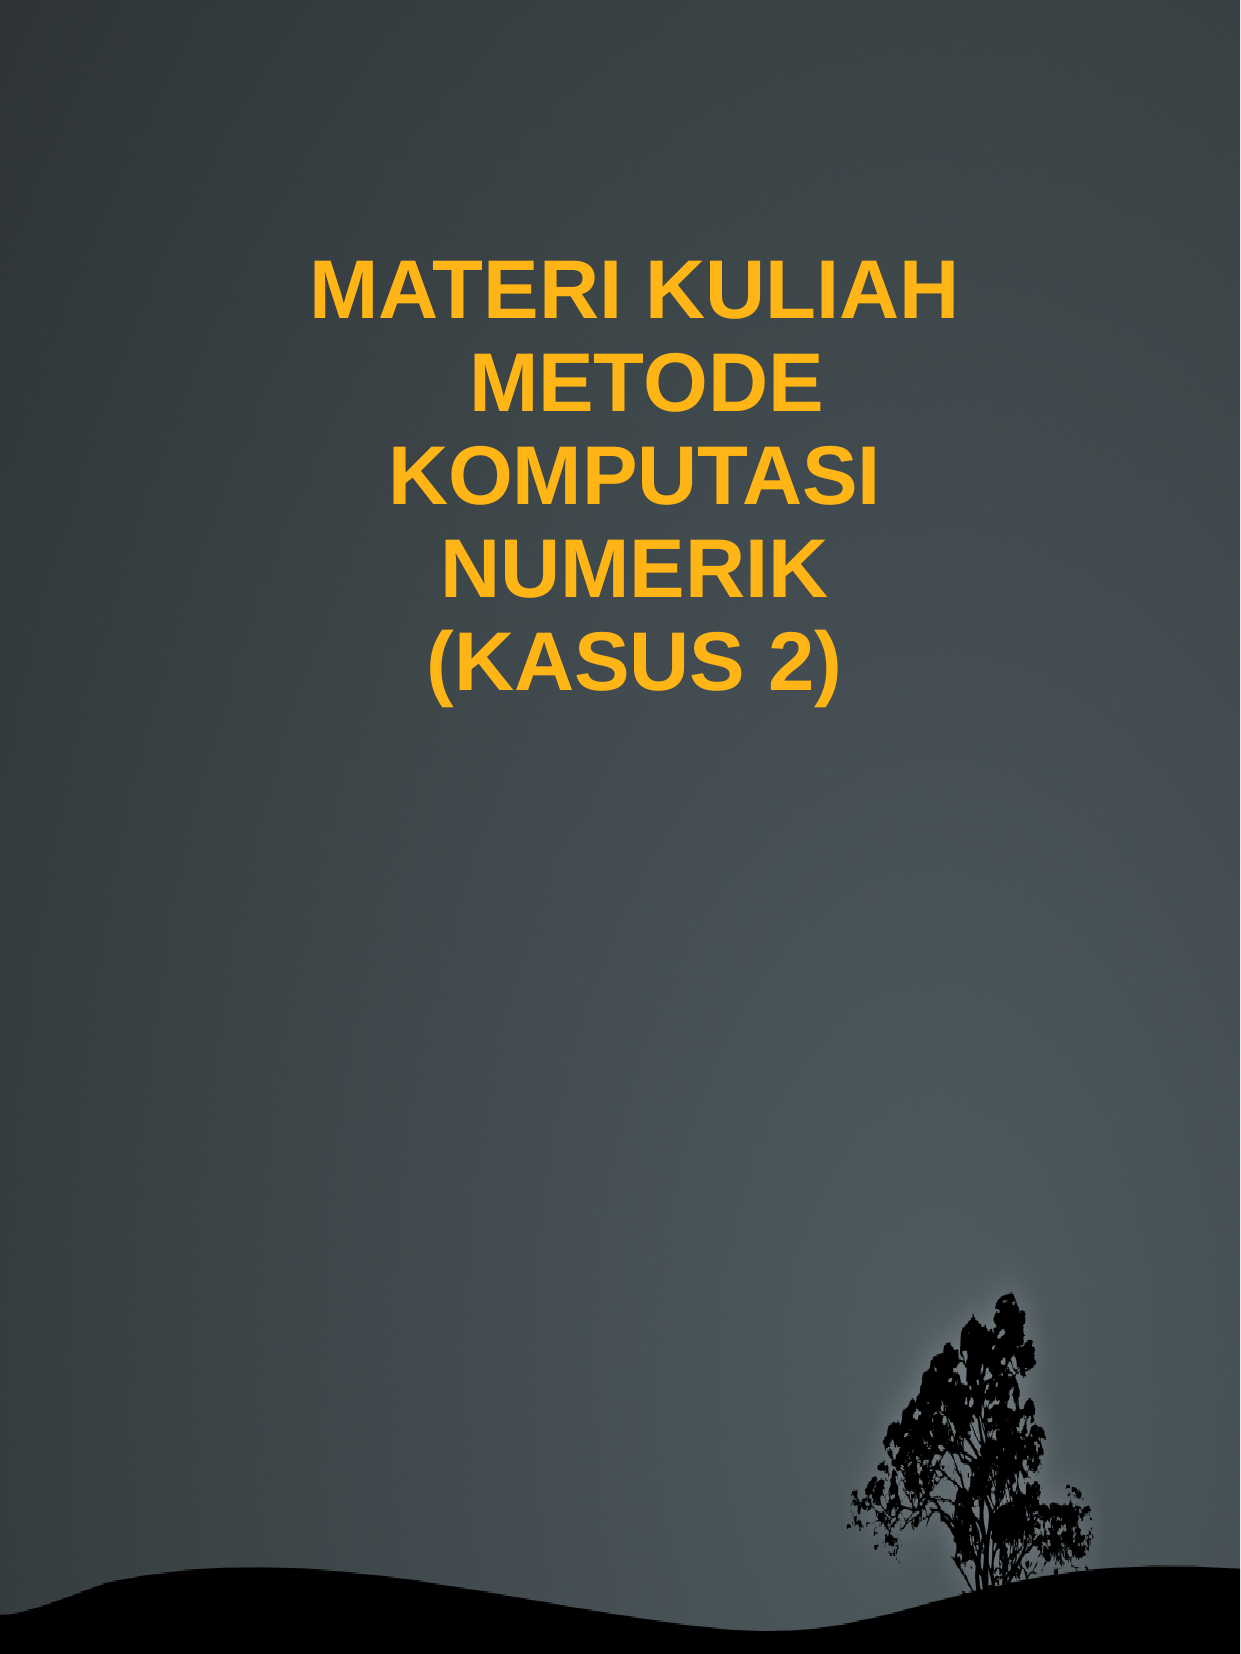

MATERI KULIAH
 METODE KOMPUTASI NUMERIK
(KASUS 2)